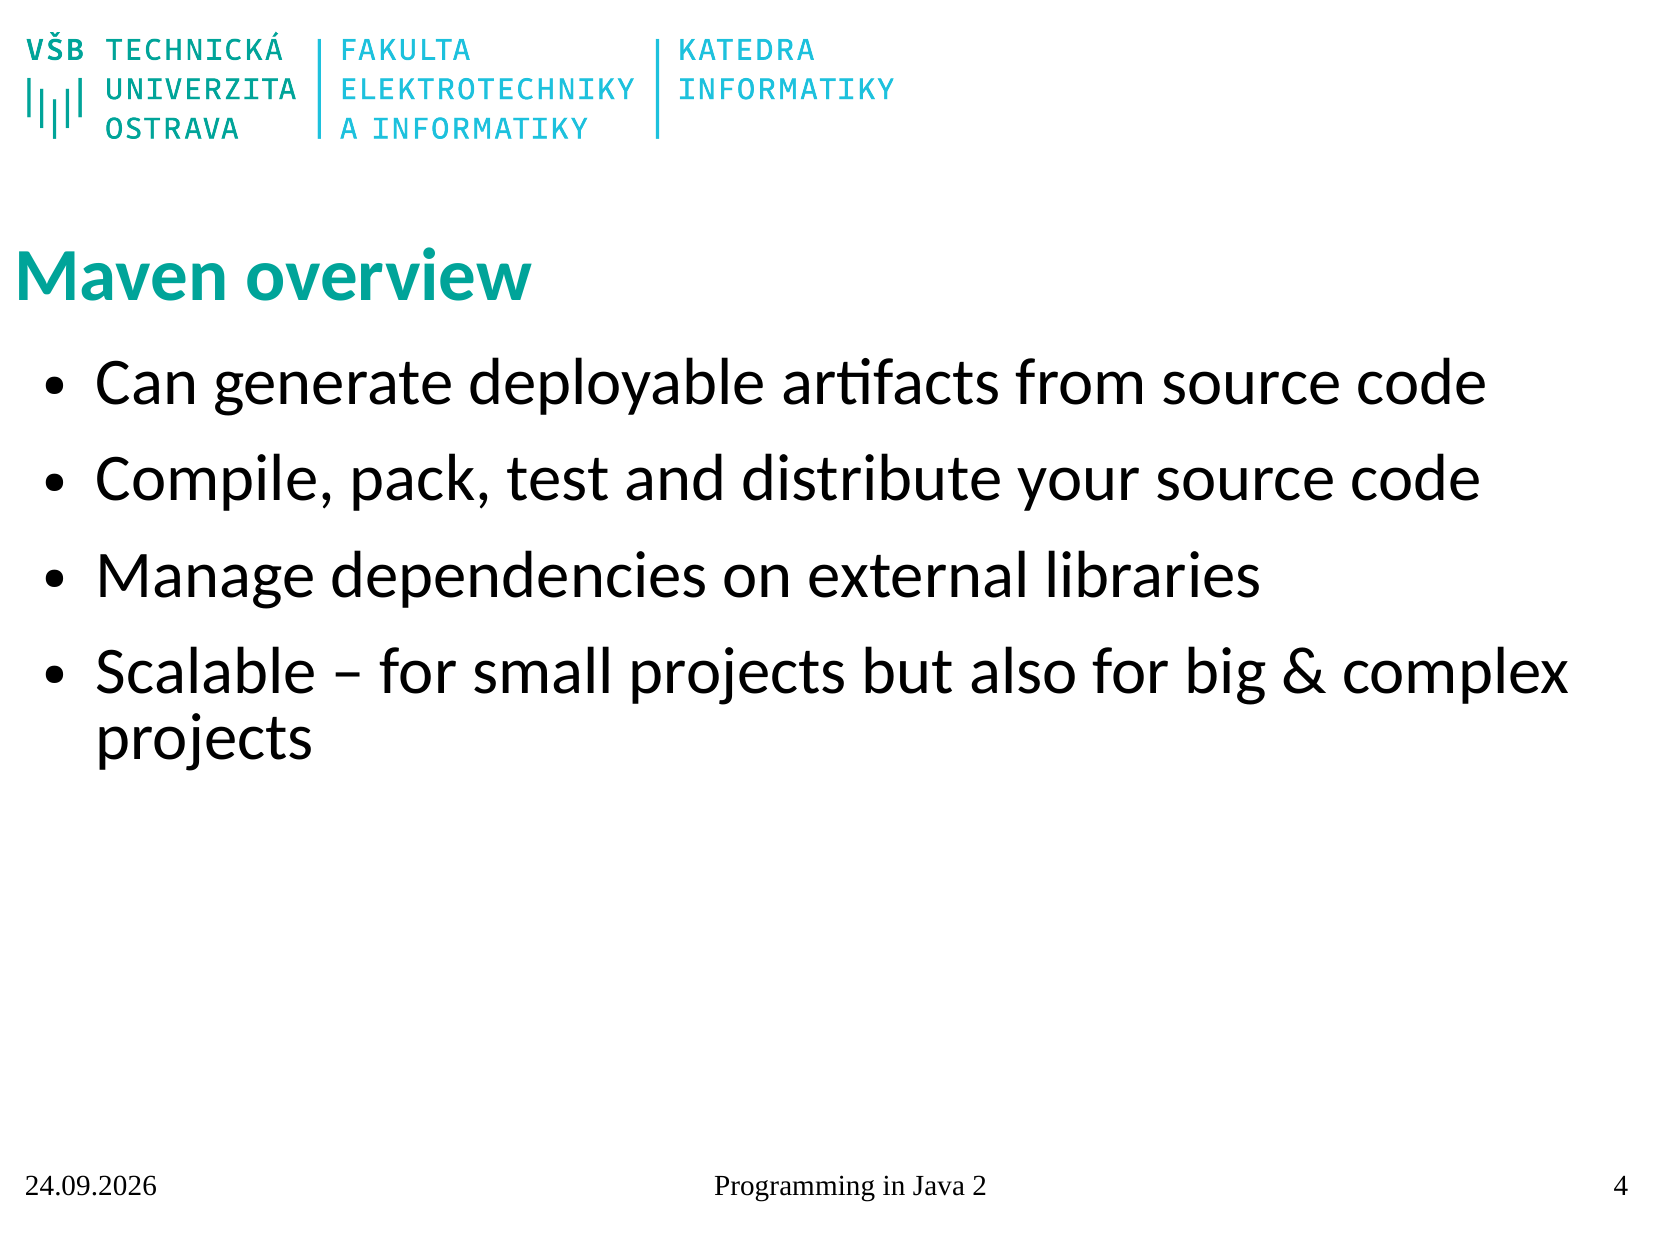

Maven overview
# Can generate deployable artifacts from source code
Compile, pack, test and distribute your source code
Manage dependencies on external libraries
Scalable – for small projects but also for big & complex projects
Programming in Java 2
4